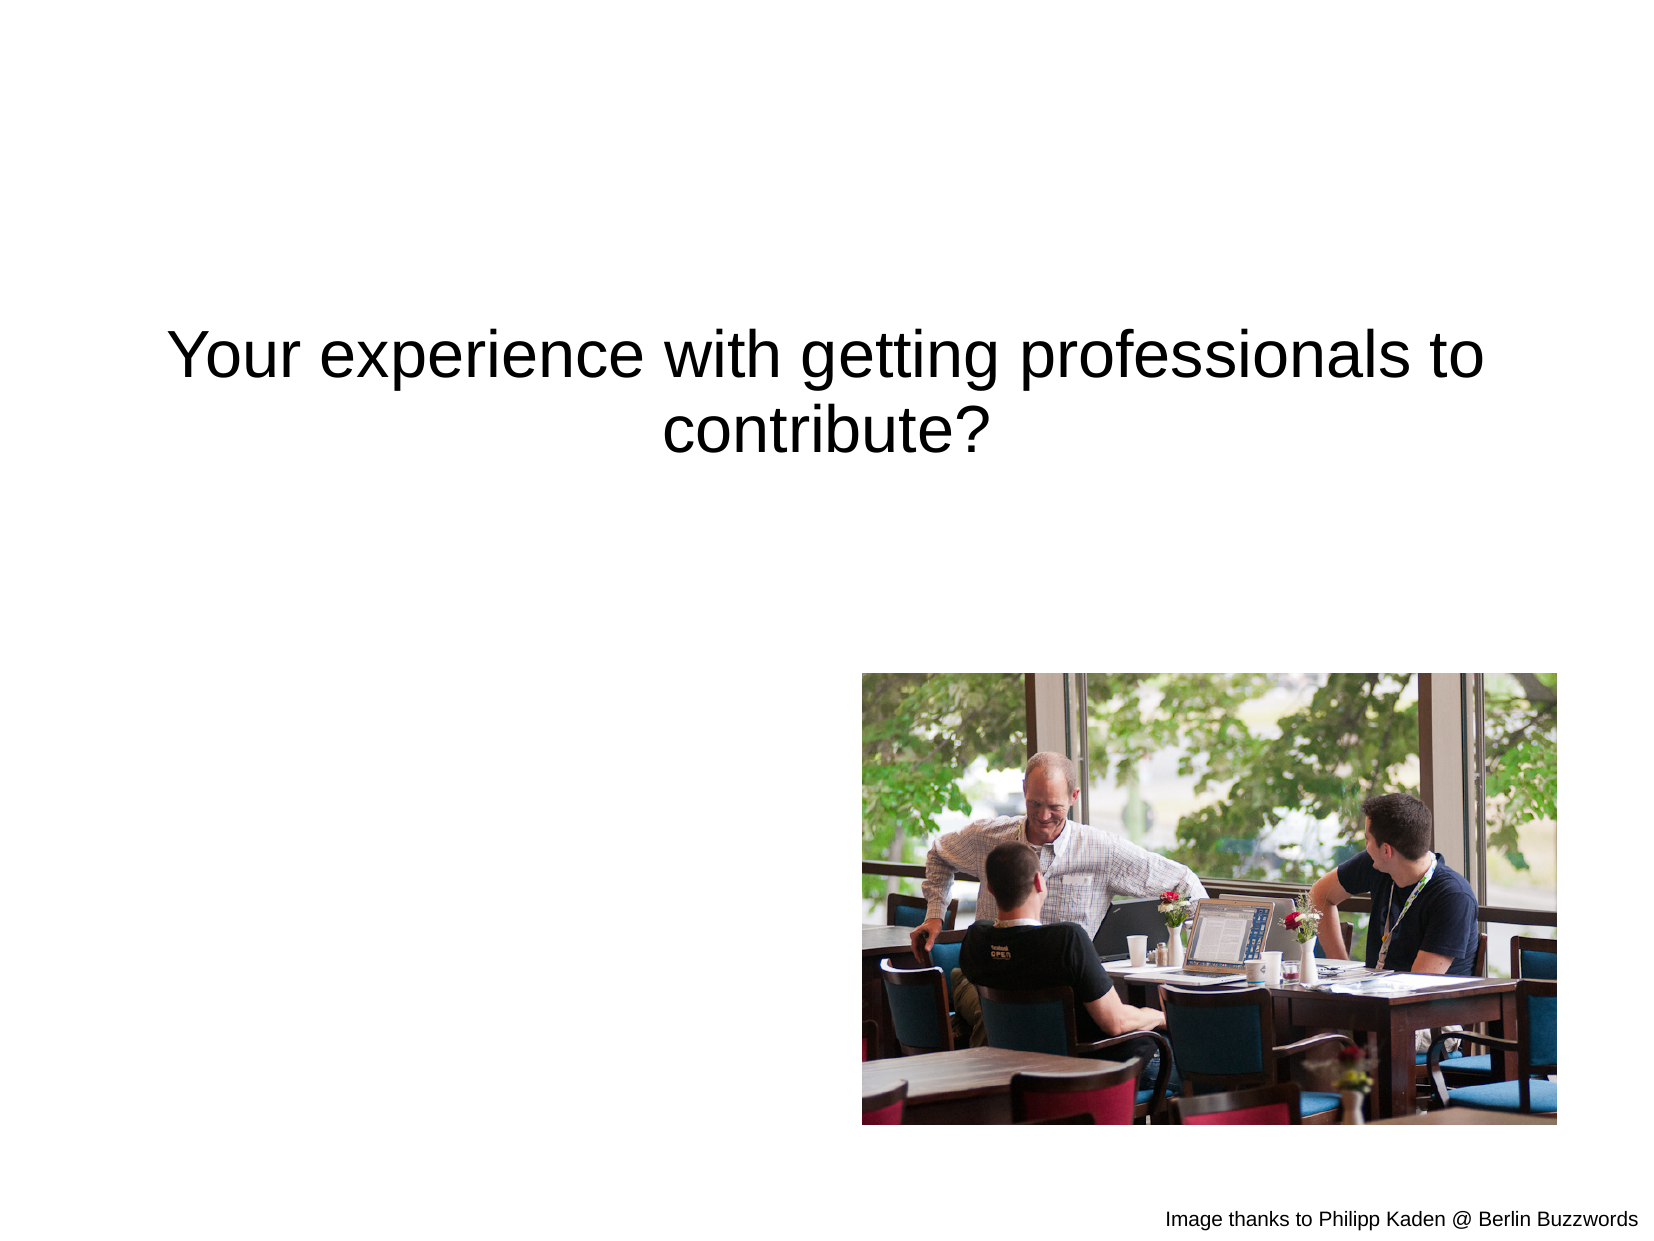

Your experience with getting professionals to contribute?
Image thanks to Philipp Kaden @ Berlin Buzzwords